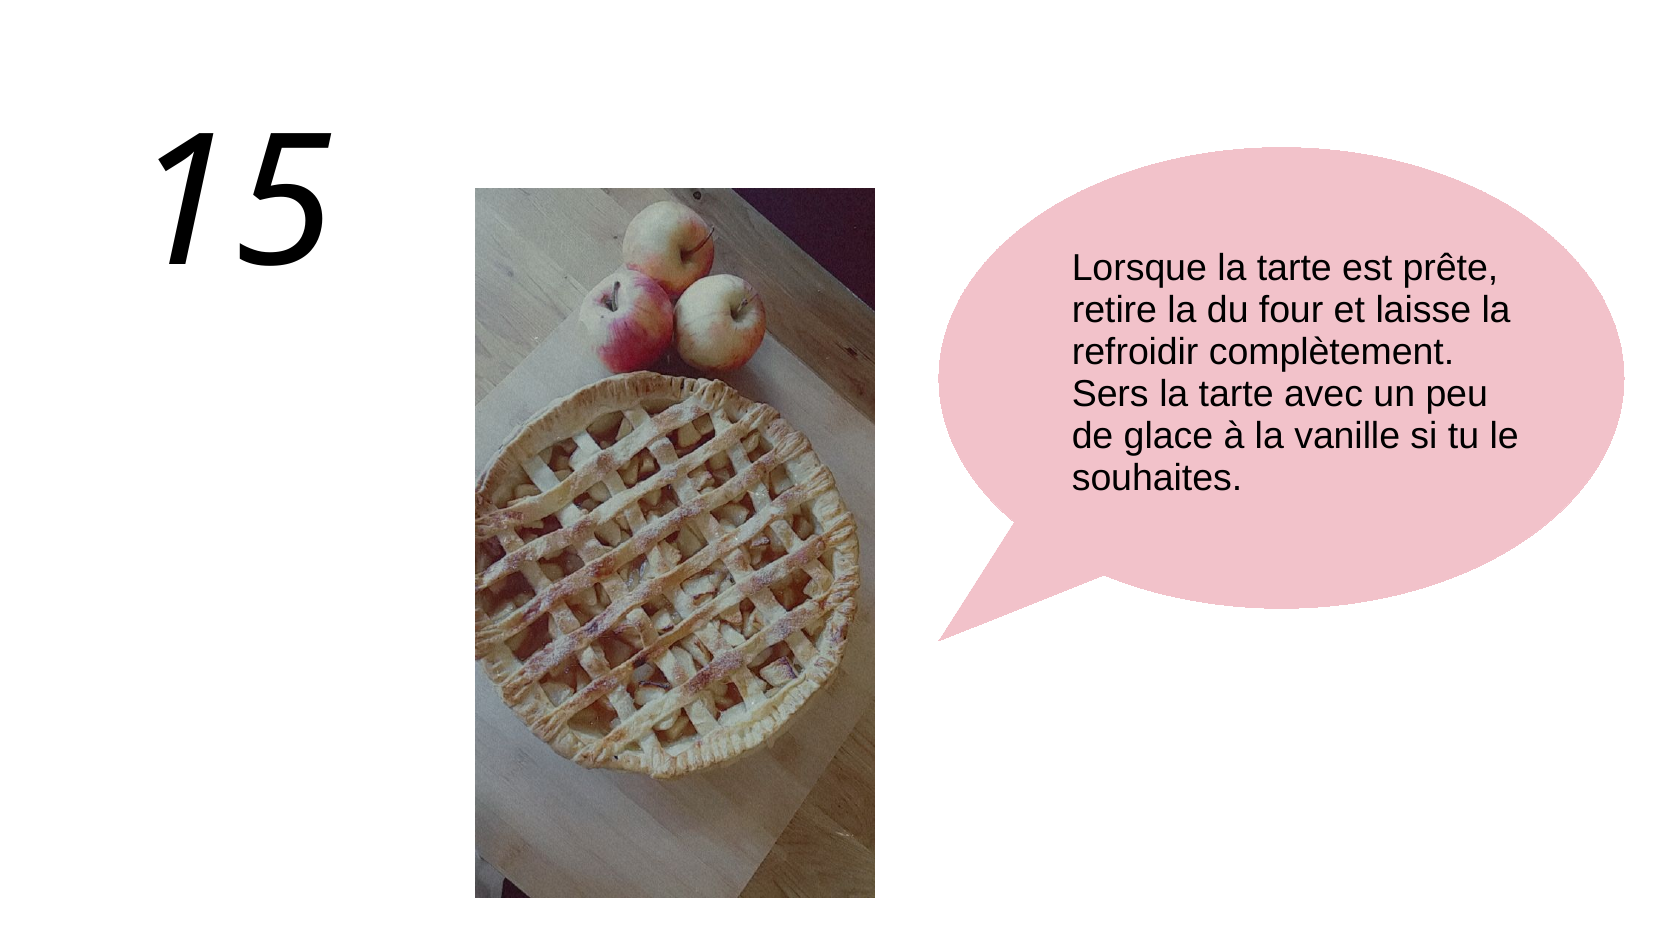

15
Lorsque la tarte est prête, retire la du four et laisse la refroidir complètement. Sers la tarte avec un peu de glace à la vanille si tu le souhaites.